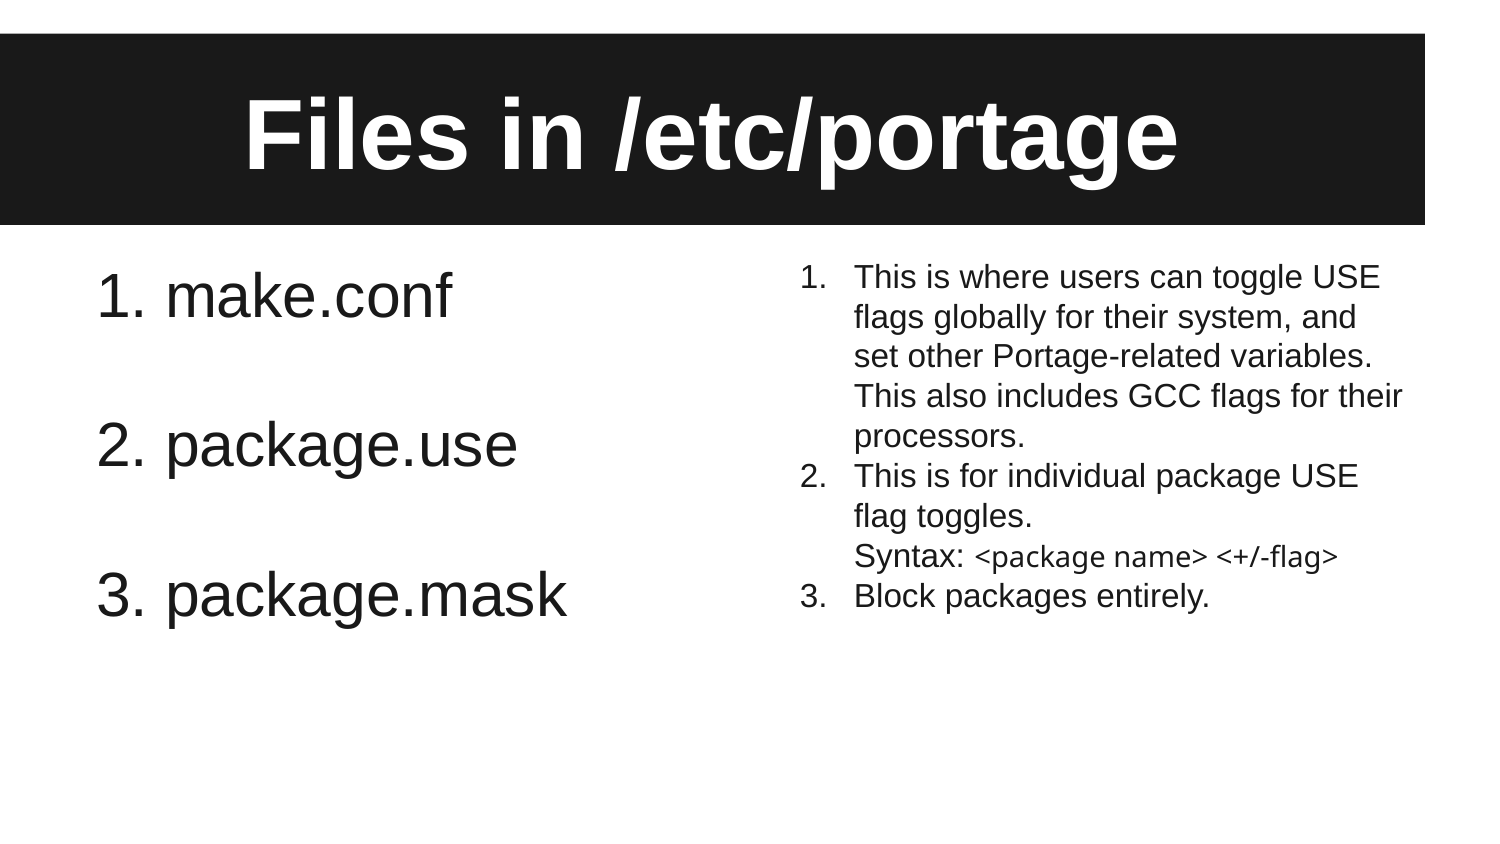

# Files in /etc/portage
make.conf
package.use
package.mask
This is where users can toggle USE flags globally for their system, and set other Portage-related variables. This also includes GCC flags for their processors.
This is for individual package USE flag toggles.
Syntax: <package name> <+/-flag>
Block packages entirely.